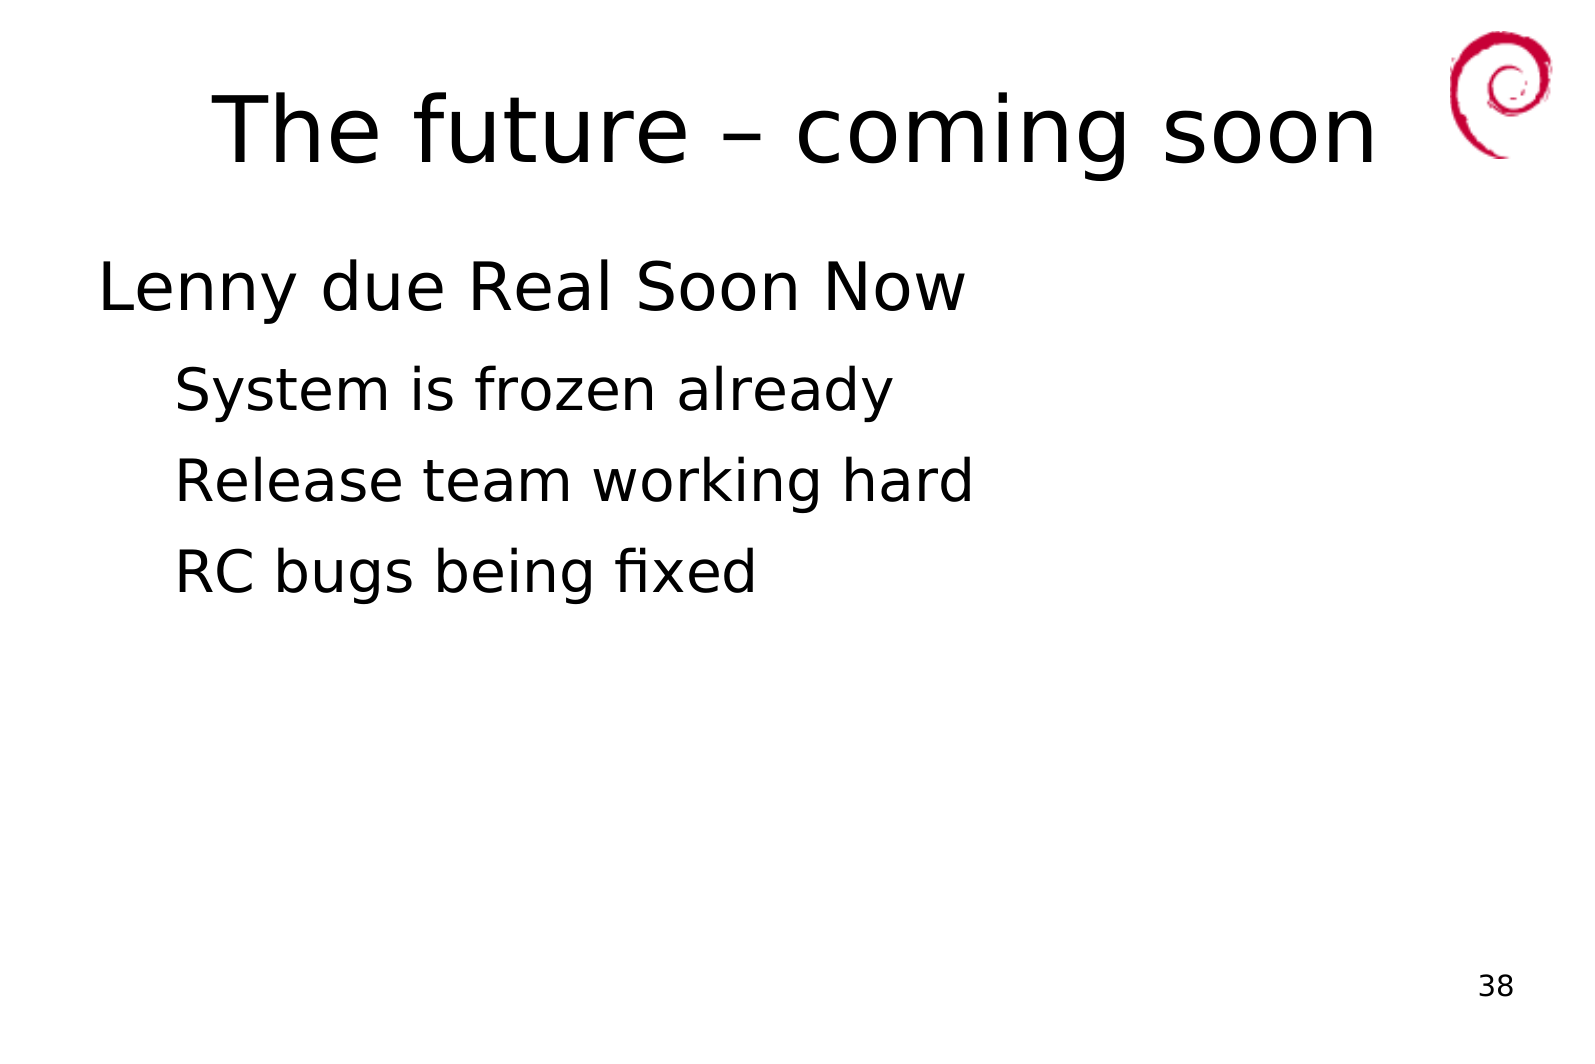

# The future – coming soon
Lenny due Real Soon Now
System is frozen already
Release team working hard
RC bugs being fixed
38